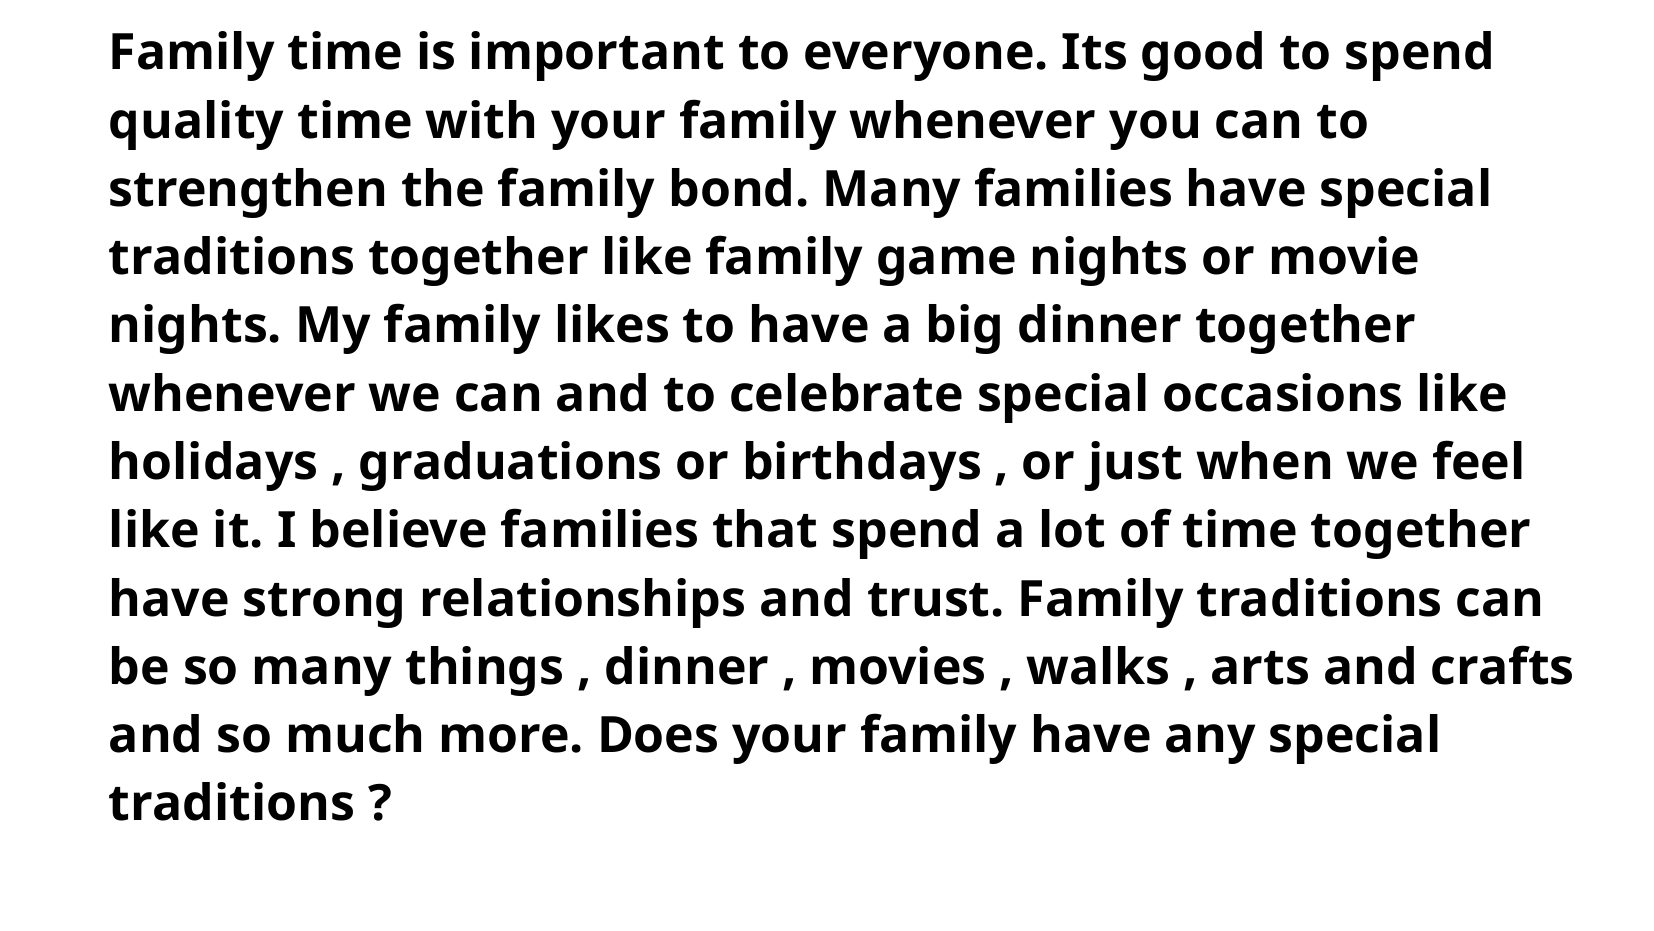

Family time is important to everyone. Its good to spend quality time with your family whenever you can to strengthen the family bond. Many families have special traditions together like family game nights or movie nights. My family likes to have a big dinner together whenever we can and to celebrate special occasions like holidays , graduations or birthdays , or just when we feel like it. I believe families that spend a lot of time together have strong relationships and trust. Family traditions can be so many things , dinner , movies , walks , arts and crafts and so much more. Does your family have any special traditions ?